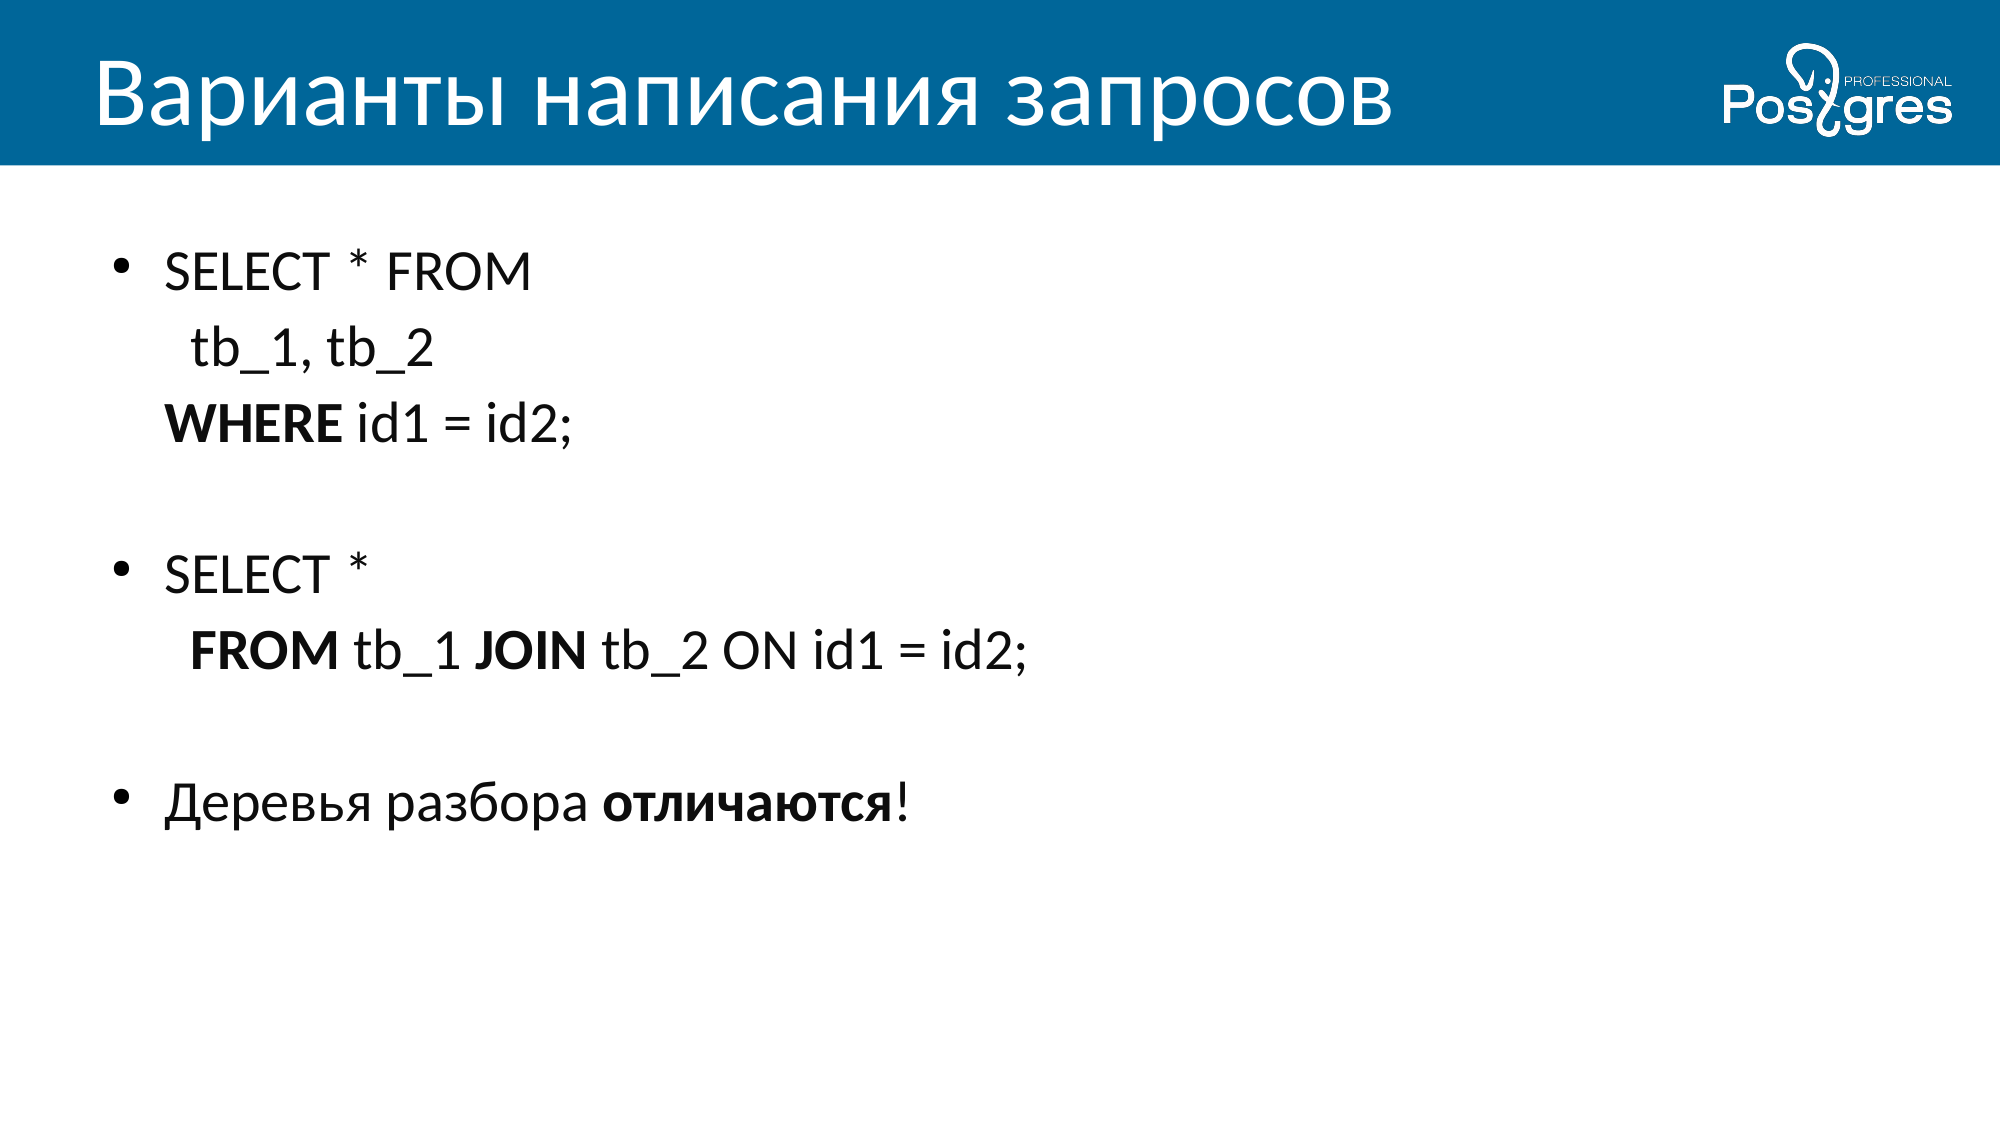

# Варианты написания запросов
SELECT * FROM
 tb_1, tb_2
WHERE id1 = id2;
SELECT *
 FROM tb_1 JOIN tb_2 ON id1 = id2;
Деревья разбора отличаются!